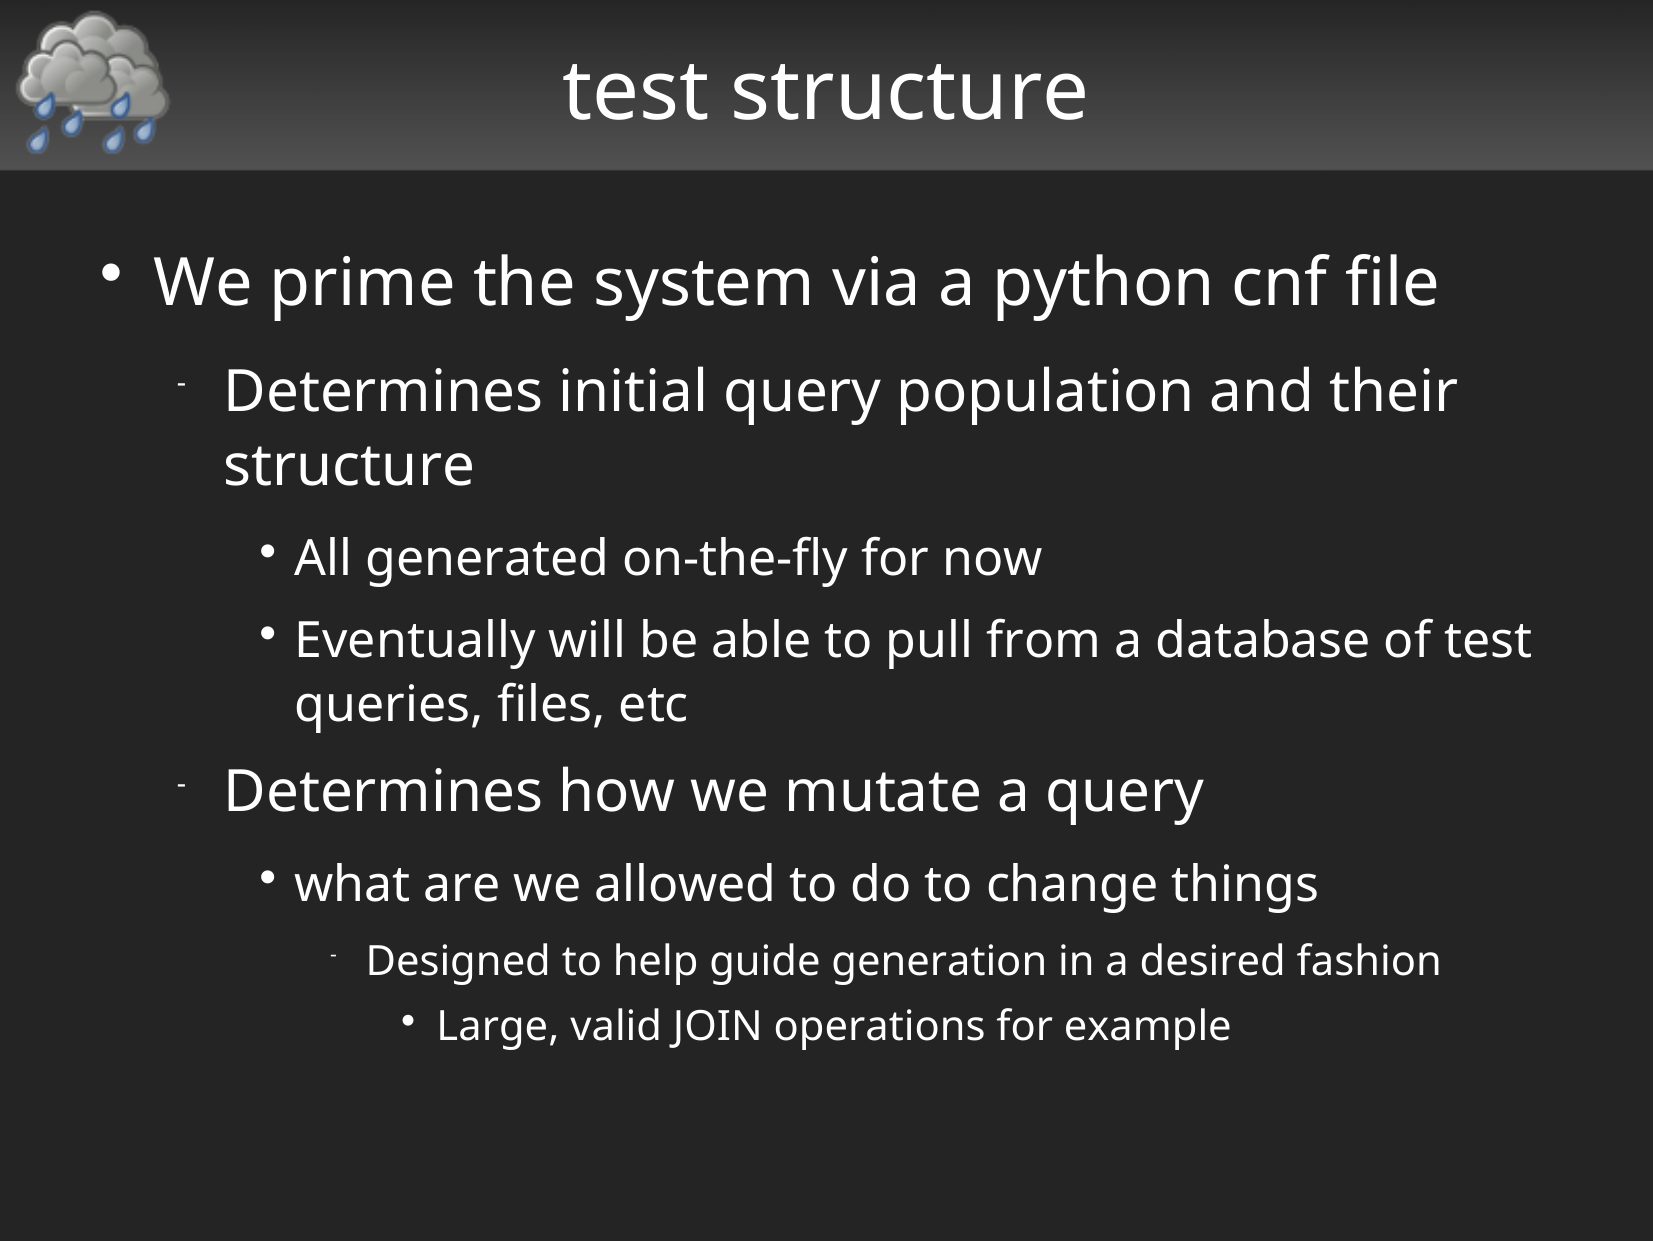

# test structure
We prime the system via a python cnf file
Determines initial query population and their structure
All generated on-the-fly for now
Eventually will be able to pull from a database of test queries, files, etc
Determines how we mutate a query
what are we allowed to do to change things
Designed to help guide generation in a desired fashion
Large, valid JOIN operations for example